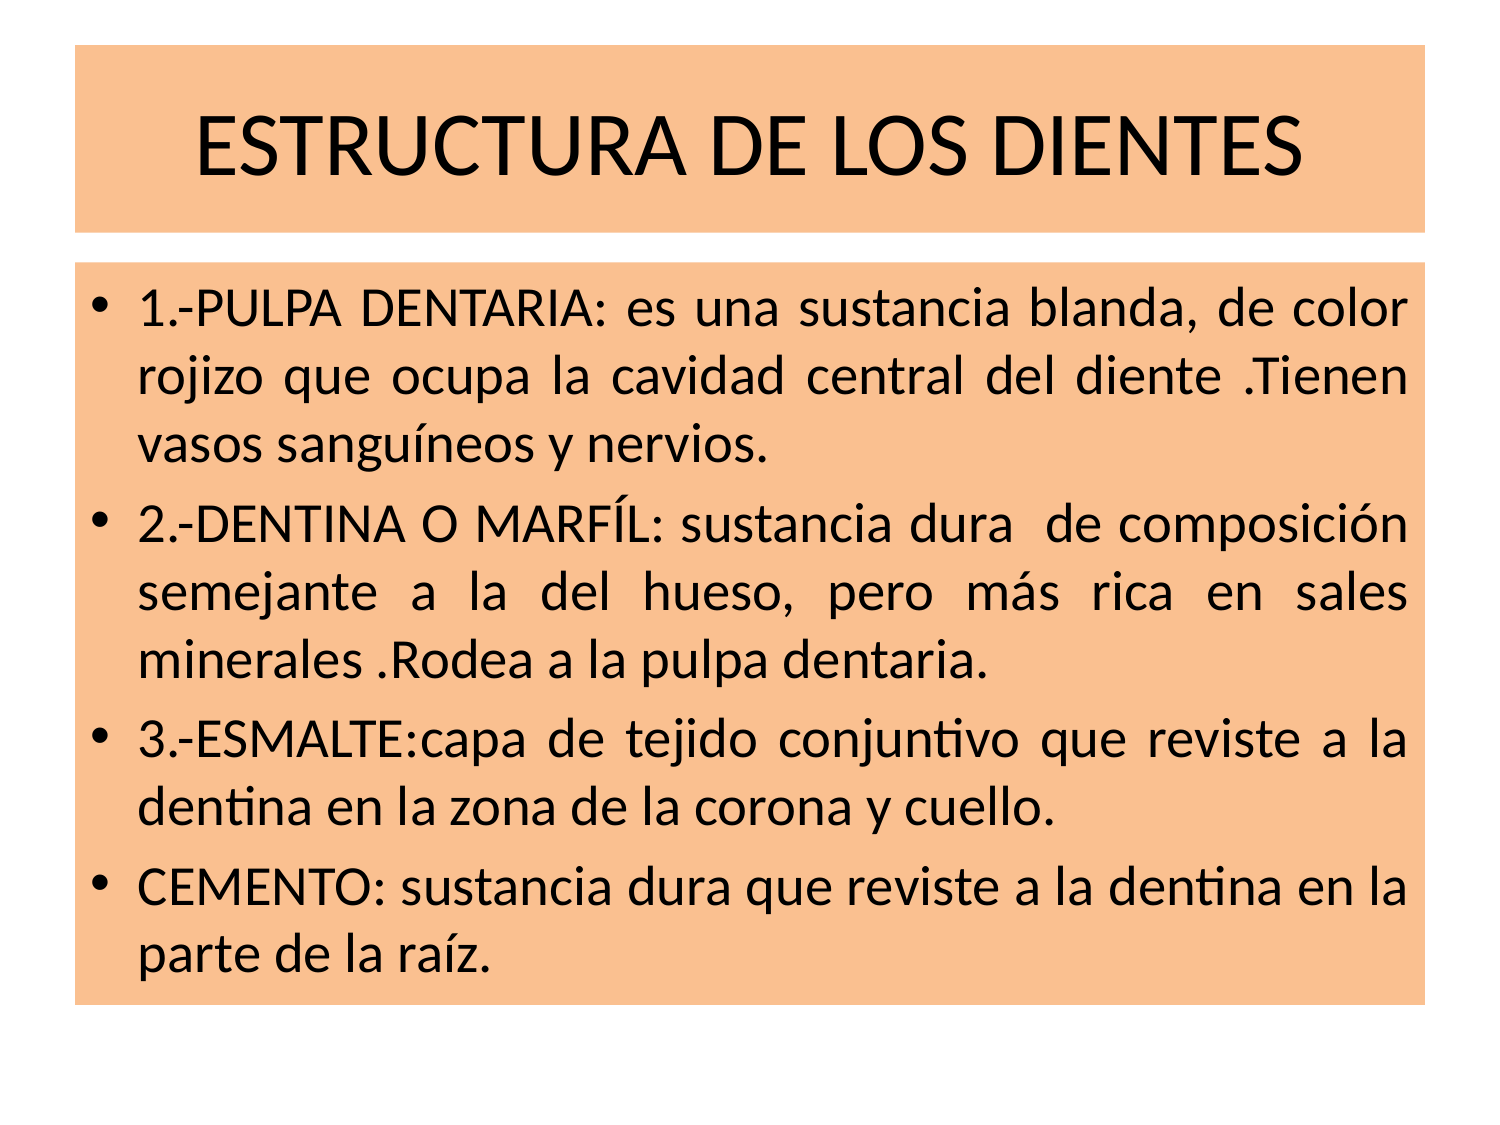

# ESTRUCTURA DE LOS DIENTES
1.-PULPA DENTARIA: es una sustancia blanda, de color rojizo que ocupa la cavidad central del diente .Tienen vasos sanguíneos y nervios.
2.-DENTINA O MARFÍL: sustancia dura de composición semejante a la del hueso, pero más rica en sales minerales .Rodea a la pulpa dentaria.
3.-ESMALTE:capa de tejido conjuntivo que reviste a la dentina en la zona de la corona y cuello.
CEMENTO: sustancia dura que reviste a la dentina en la parte de la raíz.